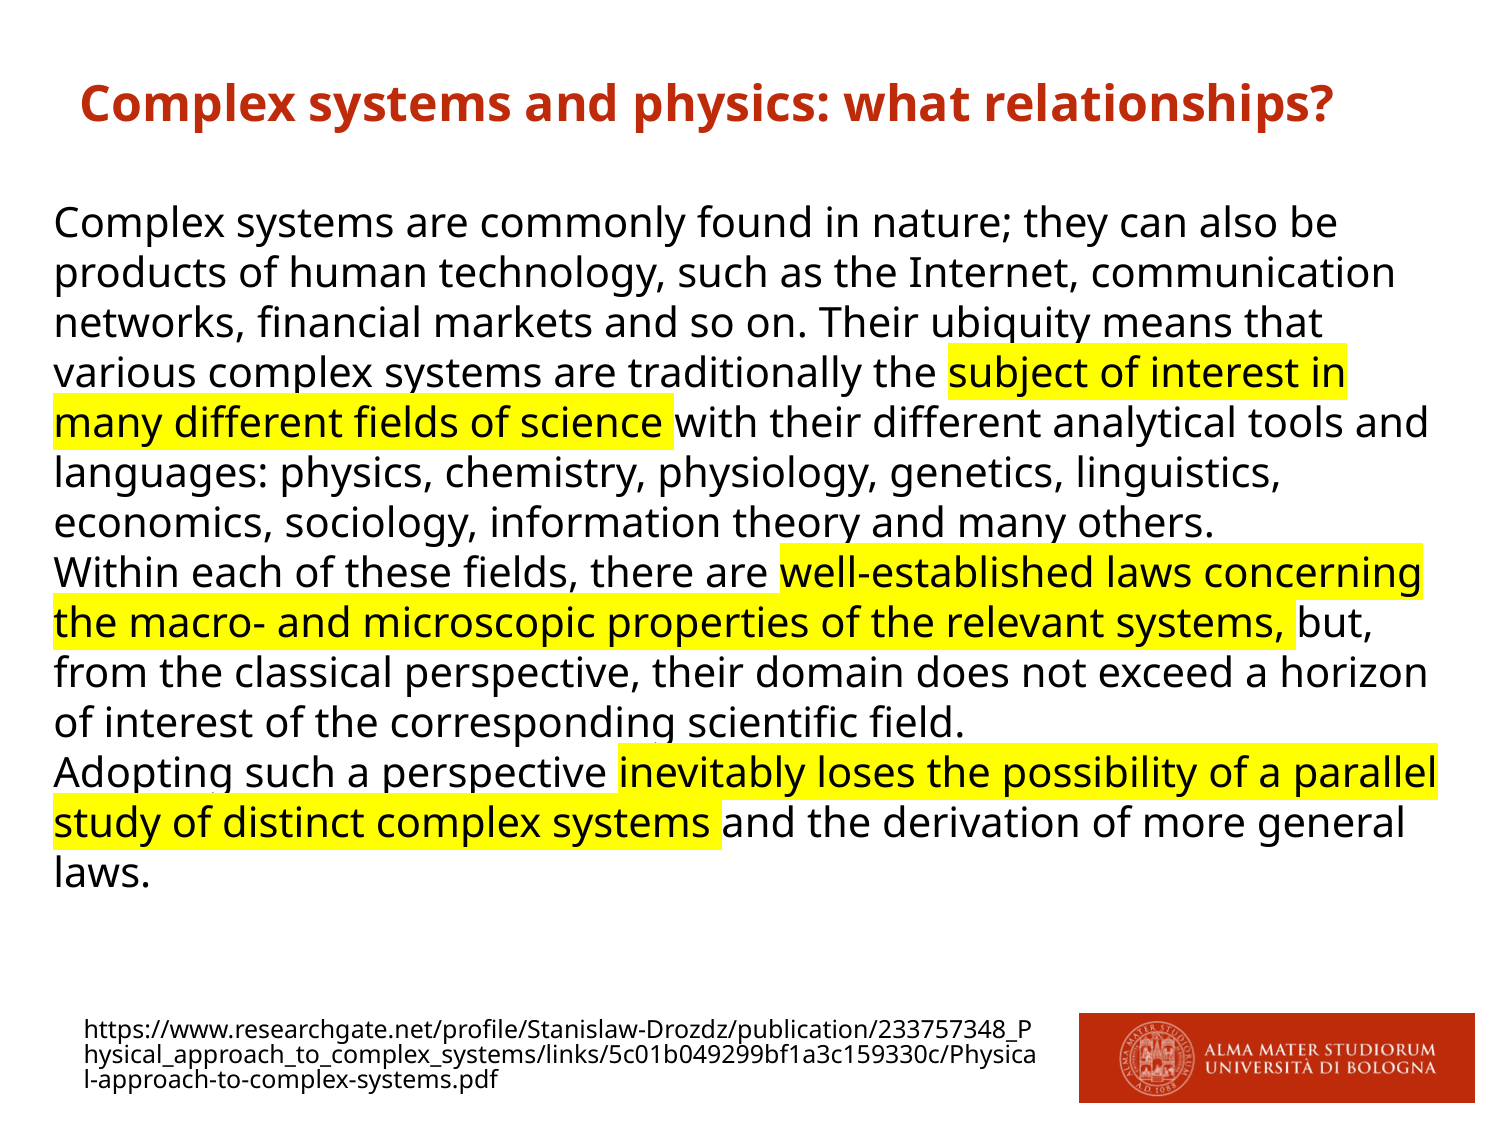

# Complex systems and physics: what relationships?
Complex systems are commonly found in nature; they can also be products of human technology, such as the Internet, communication networks, financial markets and so on. Their ubiquity means that various complex systems are traditionally the subject of interest in many different fields of science with their different analytical tools and languages: physics, chemistry, physiology, genetics, linguistics, economics, sociology, information theory and many others.
Within each of these fields, there are well-established laws concerning the macro- and microscopic properties of the relevant systems, but, from the classical perspective, their domain does not exceed a horizon of interest of the corresponding scientific field.
Adopting such a perspective inevitably loses the possibility of a parallel study of distinct complex systems and the derivation of more general laws.
https://www.researchgate.net/profile/Stanislaw-Drozdz/publication/233757348_Physical_approach_to_complex_systems/links/5c01b049299bf1a3c159330c/Physical-approach-to-complex-systems.pdf